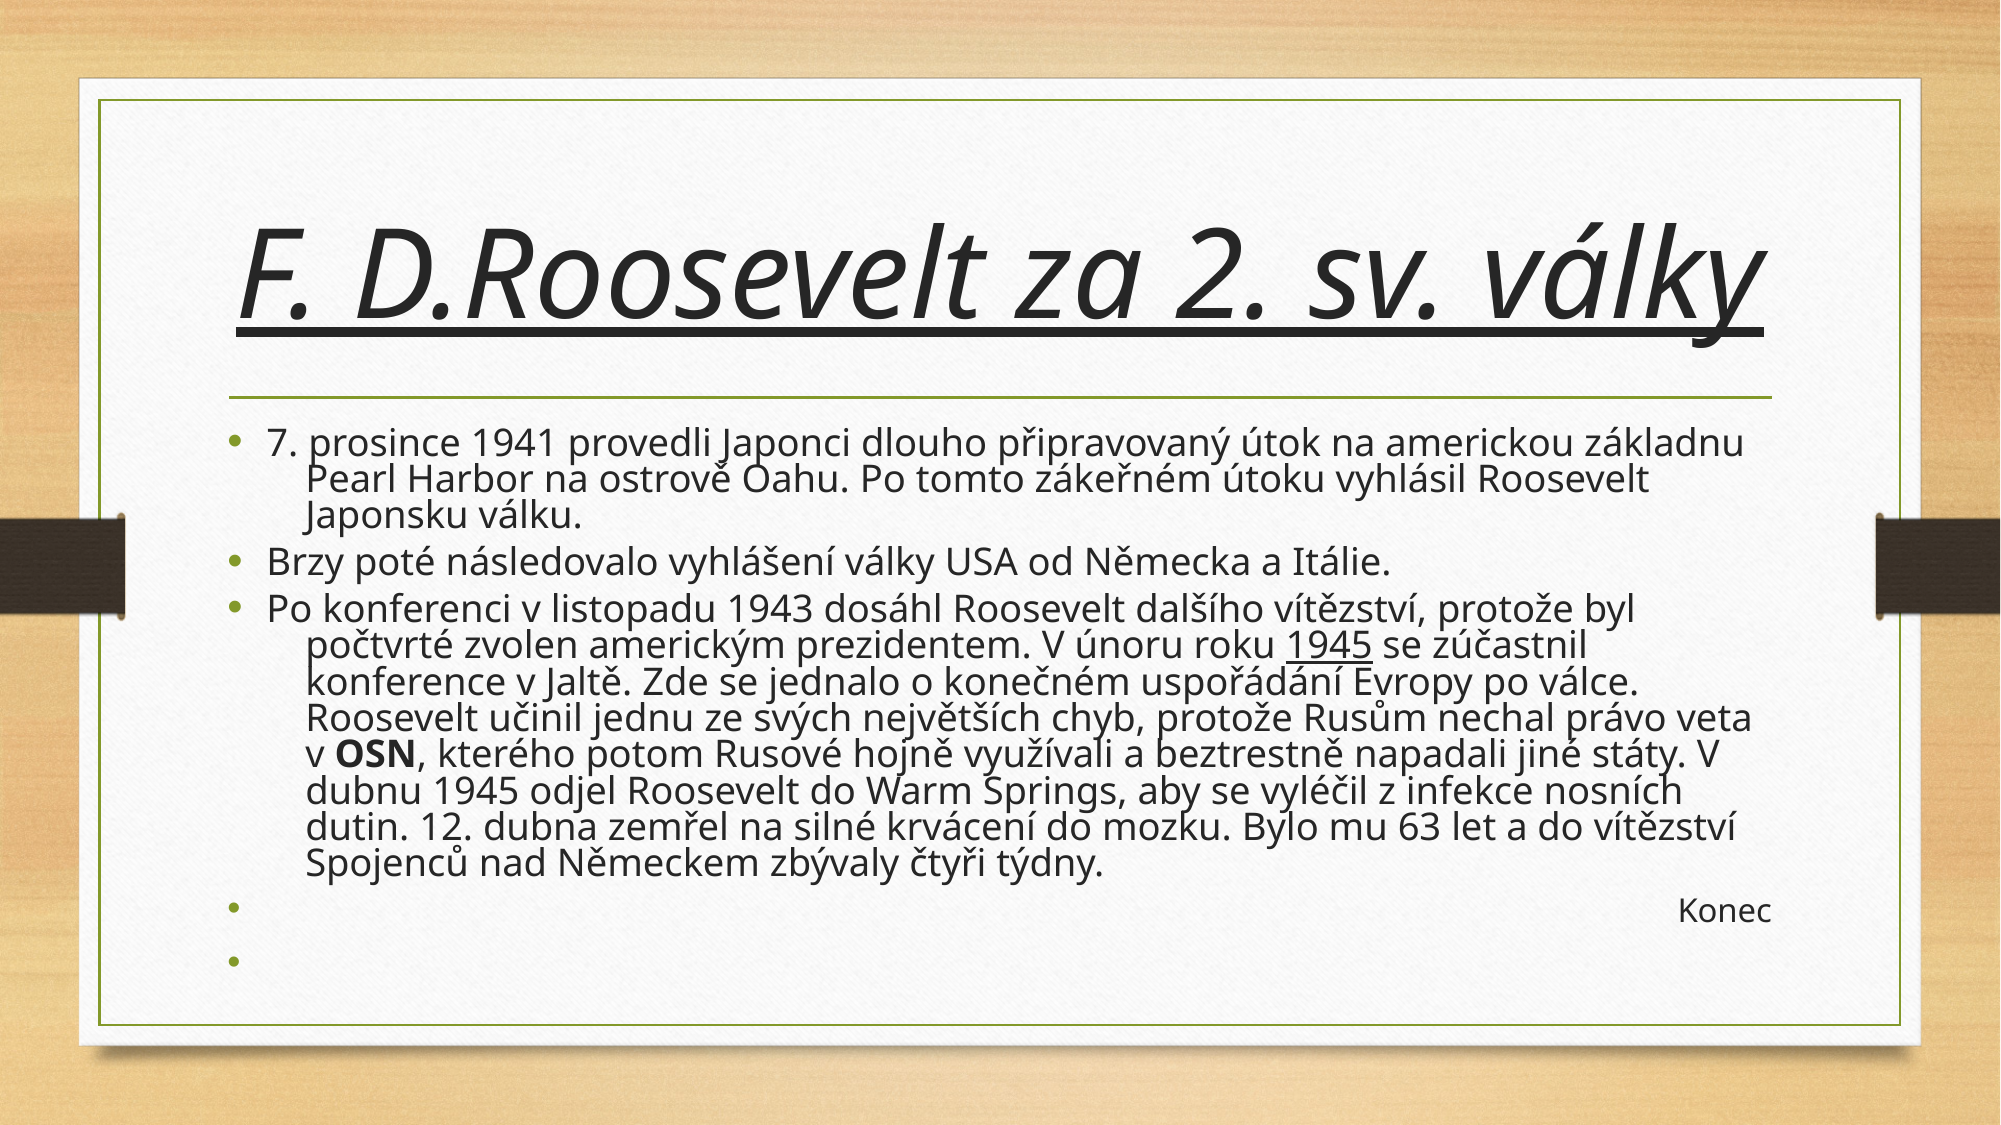

# F. D.Roosevelt za 2. sv. války
7. prosince 1941 provedli Japonci dlouho připravovaný útok na americkou základnu Pearl Harbor na ostrově Oahu. Po tomto zákeřném útoku vyhlásil Roosevelt Japonsku válku.
Brzy poté následovalo vyhlášení války USA od Německa a Itálie.
Po konferenci v listopadu 1943 dosáhl Roosevelt dalšího vítězství, protože byl počtvrté zvolen americkým prezidentem. V únoru roku 1945 se zúčastnil konference v Jaltě. Zde se jednalo o konečném uspořádání Evropy po válce. Roosevelt učinil jednu ze svých největších chyb, protože Rusům nechal právo veta v OSN, kterého potom Rusové hojně využívali a beztrestně napadali jiné státy. V dubnu 1945 odjel Roosevelt do Warm Springs, aby se vyléčil z infekce nosních dutin. 12. dubna zemřel na silné krvácení do mozku. Bylo mu 63 let a do vítězství Spojenců nad Německem zbývaly čtyři týdny.
 Konec